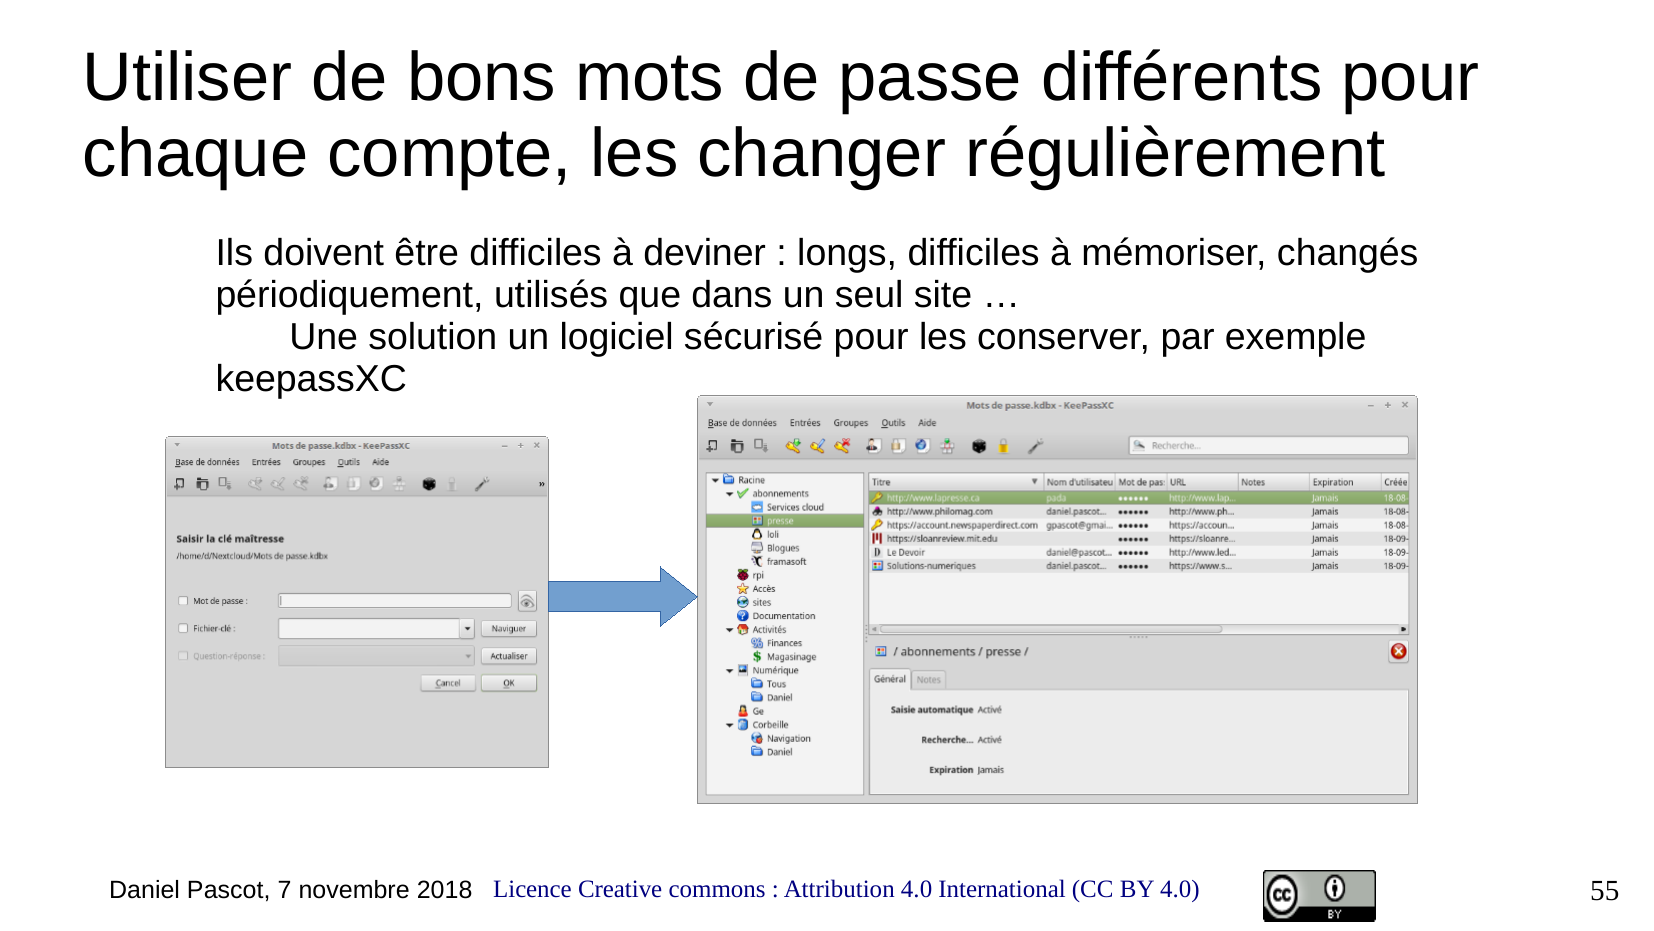

# Utiliser de bons mots de passe différents pour chaque compte, les changer régulièrement
Ils doivent être difficiles à deviner : longs, difficiles à mémoriser, changés périodiquement, utilisés que dans un seul site …
	Une solution un logiciel sécurisé pour les conserver, par exemple keepassXC
55